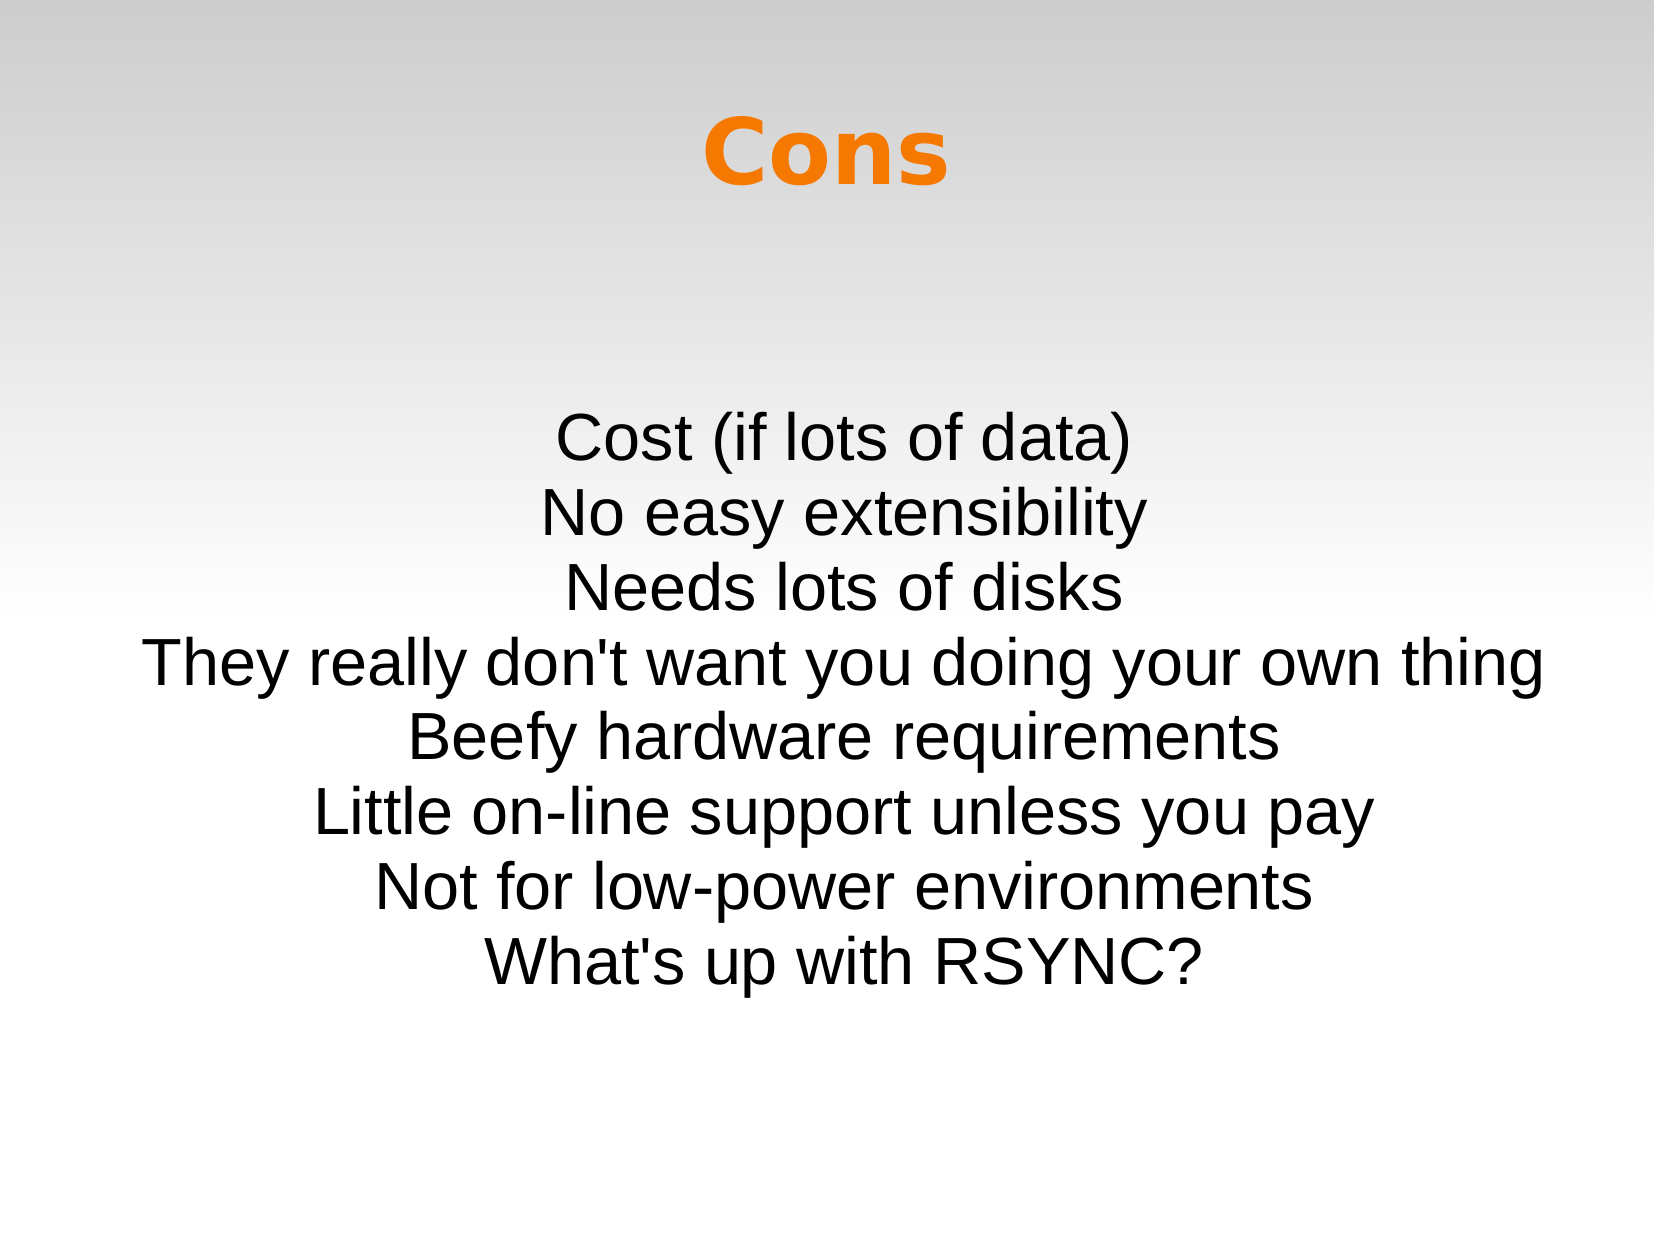

# Cons
Cost (if lots of data)
No easy extensibility
Needs lots of disks
They really don't want you doing your own thing
Beefy hardware requirements
Little on-line support unless you pay
Not for low-power environments
What's up with RSYNC?